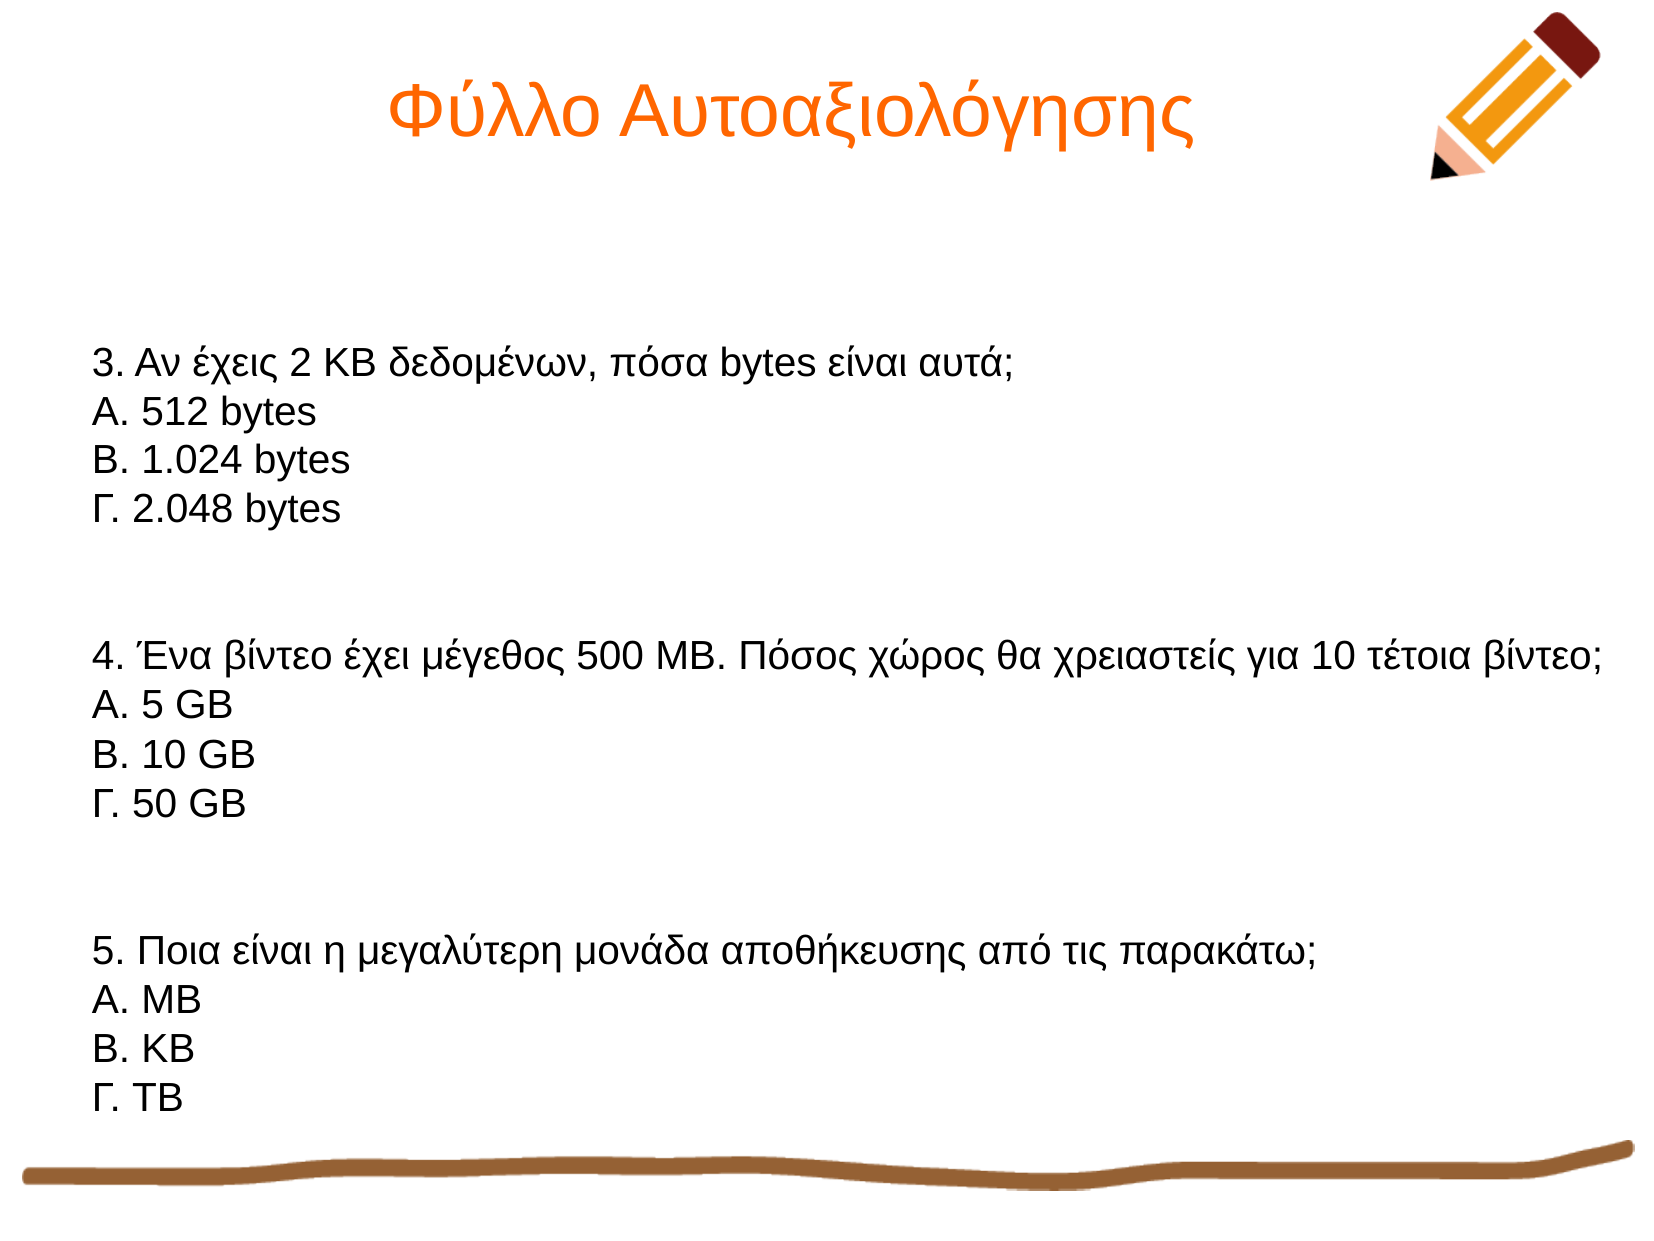

# Φύλλο Αυτοαξιολόγησης
3. Αν έχεις 2 KB δεδομένων, πόσα bytes είναι αυτά;
Α. 512 bytes
Β. 1.024 bytes
Γ. 2.048 bytes
4. Ένα βίντεο έχει μέγεθος 500 MB. Πόσος χώρος θα χρειαστείς για 10 τέτοια βίντεο;
Α. 5 GB
Β. 10 GB
Γ. 50 GB
5. Ποια είναι η μεγαλύτερη μονάδα αποθήκευσης από τις παρακάτω;
Α. MB
Β. KB
Γ. TB